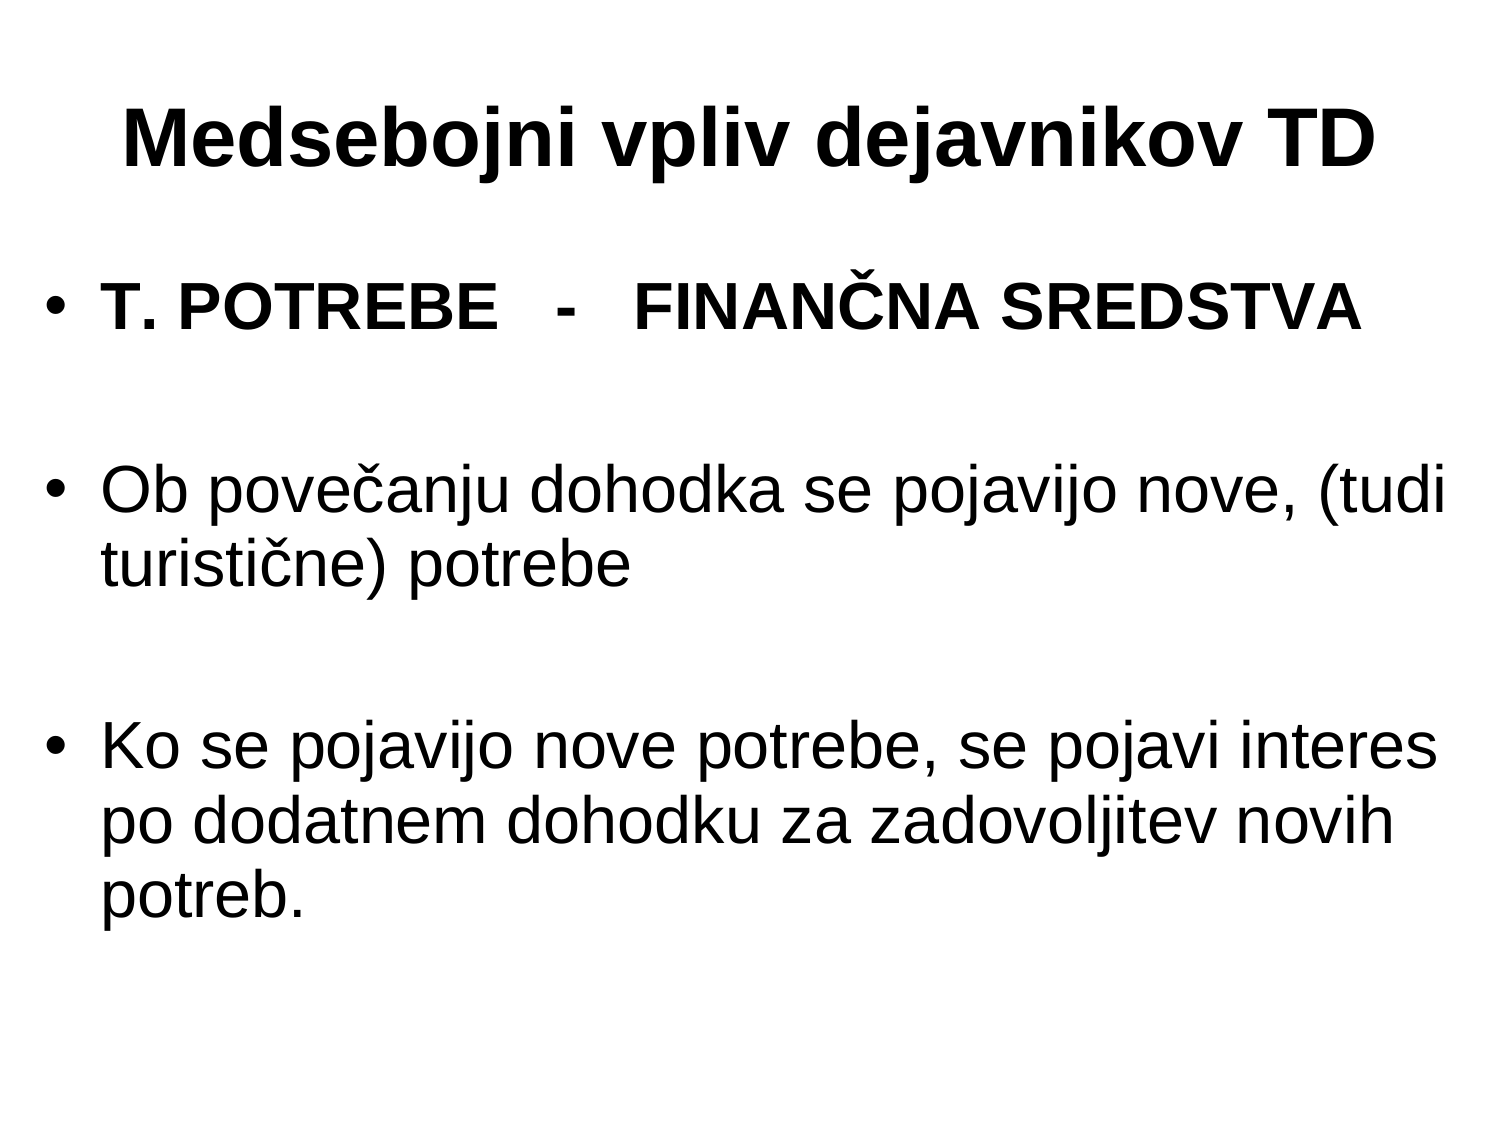

# Medsebojni vpliv dejavnikov TD
T. POTREBE -	FINANČNA SREDSTVA
Ob povečanju dohodka se pojavijo nove, (tudi turistične) potrebe
Ko se pojavijo nove potrebe, se pojavi interes po dodatnem dohodku za zadovoljitev novih potreb.